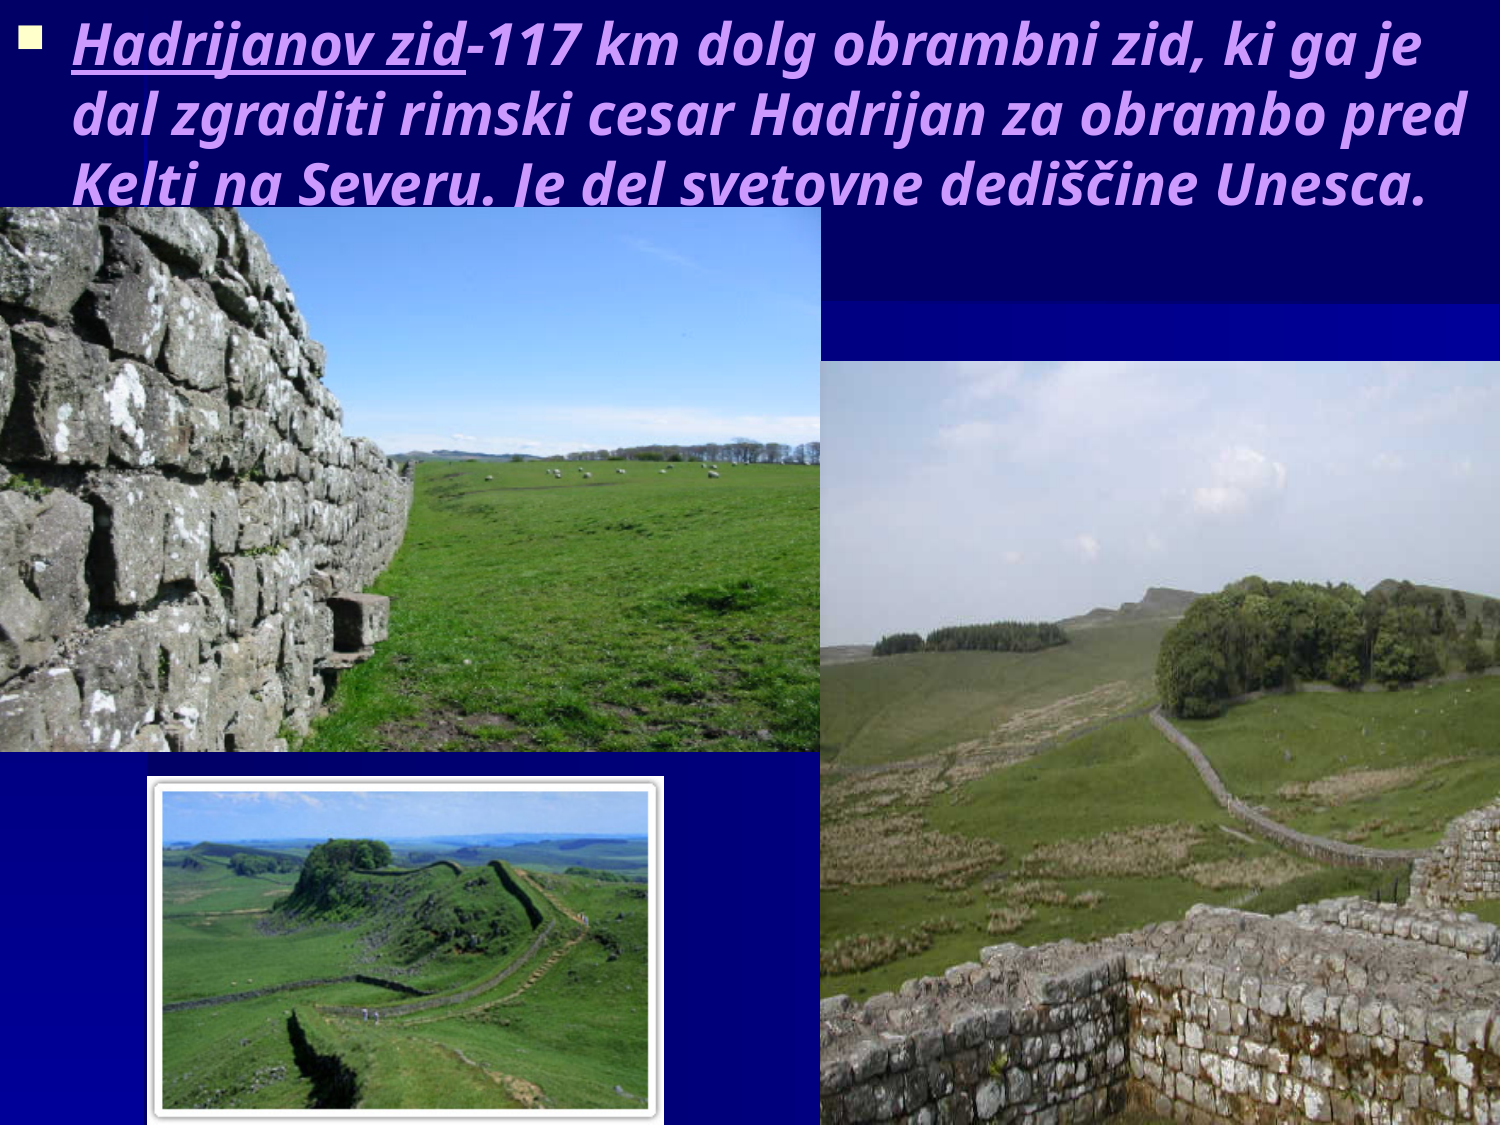

Hadrijanov zid-117 km dolg obrambni zid, ki ga je dal zgraditi rimski cesar Hadrijan za obrambo pred Kelti na Severu. Je del svetovne dediščine Unesca.
#